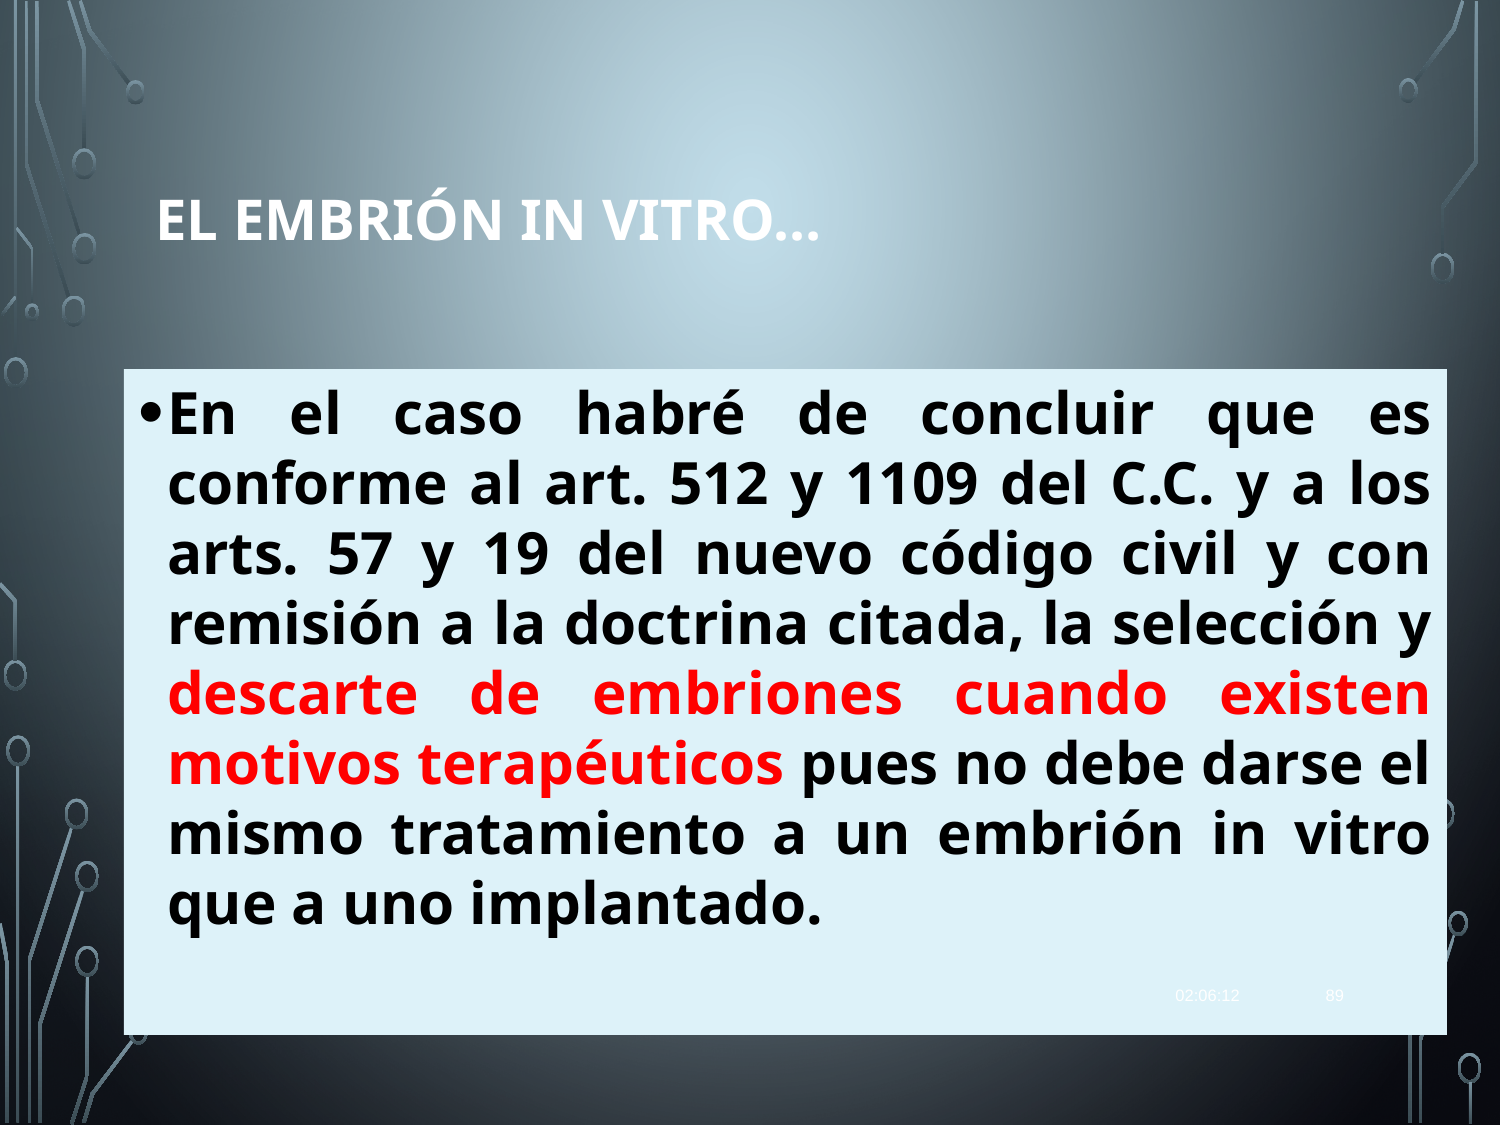

# El embrión in vitro…
En el caso habré de concluir que es conforme al art. 512 y 1109 del C.C. y a los arts. 57 y 19 del nuevo código civil y con remisión a la doctrina citada, la selección y descarte de embriones cuando existen motivos terapéuticos pues no debe darse el mismo tratamiento a un embrión in vitro que a uno implantado.
02:48:05